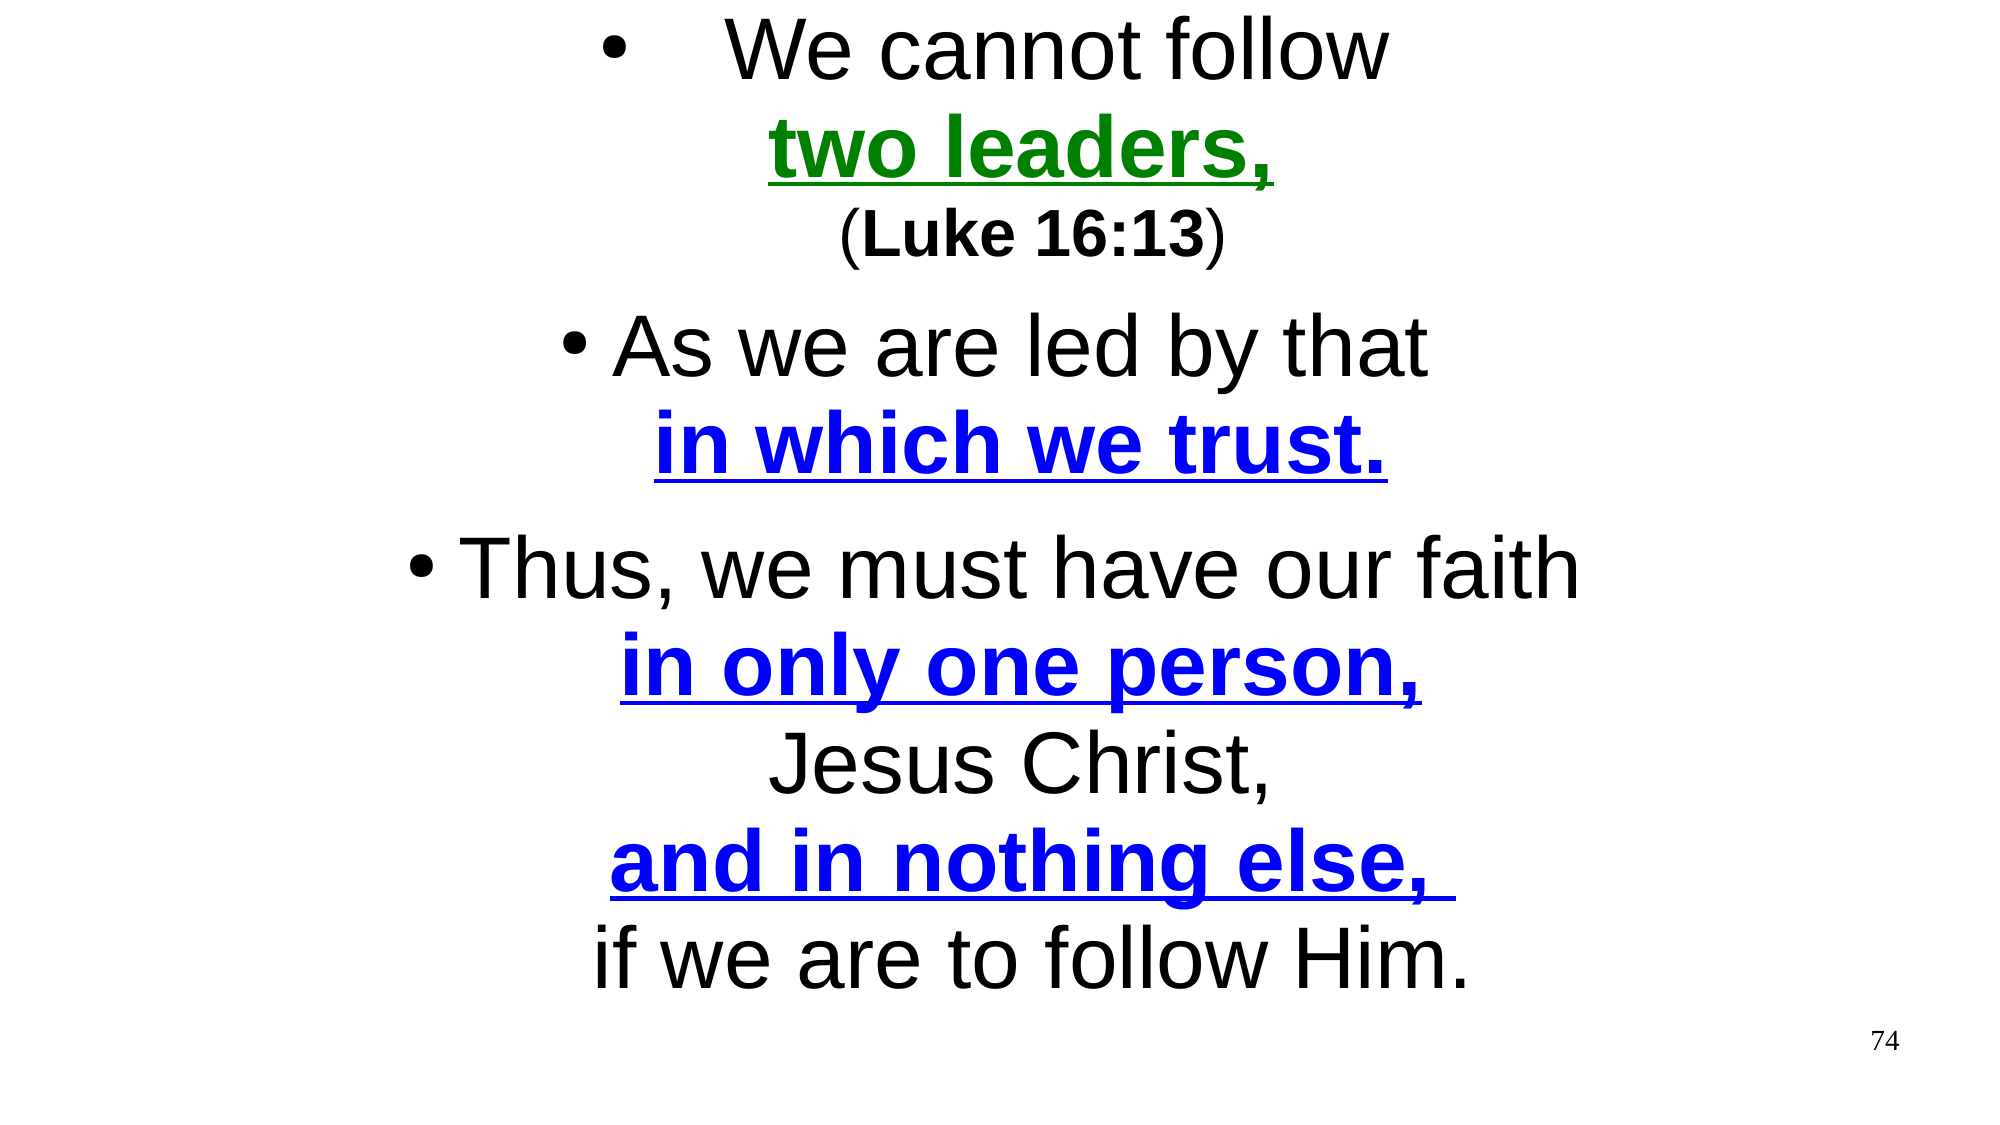

# We cannot follow two leaders, (Luke 16:13)
As we are led by that
in which we trust.
Thus, we must have our faith
in only one person,
Jesus Christ,
and in nothing else,
if we are to follow Him.
74